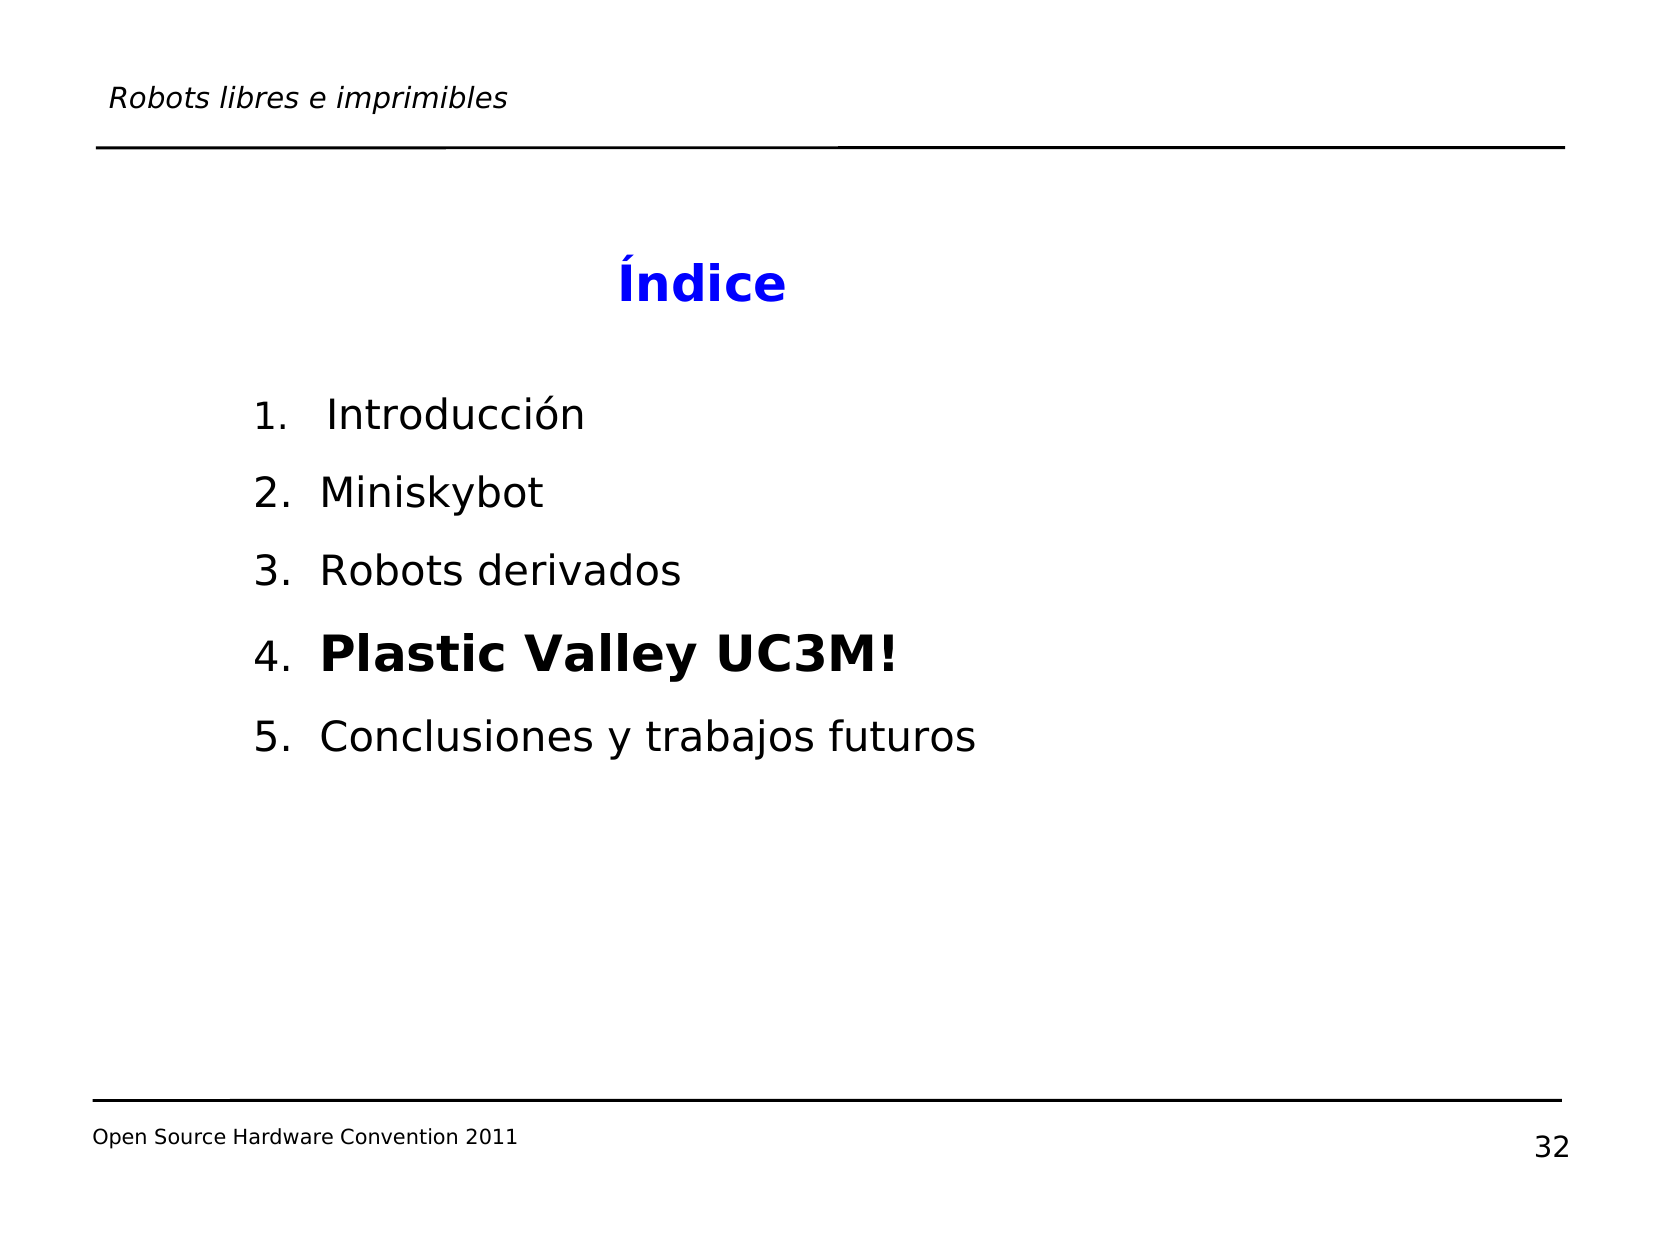

Robots libres e imprimibles
Índice
 Introducción
 Miniskybot
 Robots derivados
 Plastic Valley UC3M!
 Conclusiones y trabajos futuros
Open Source Hardware Convention 2011
32